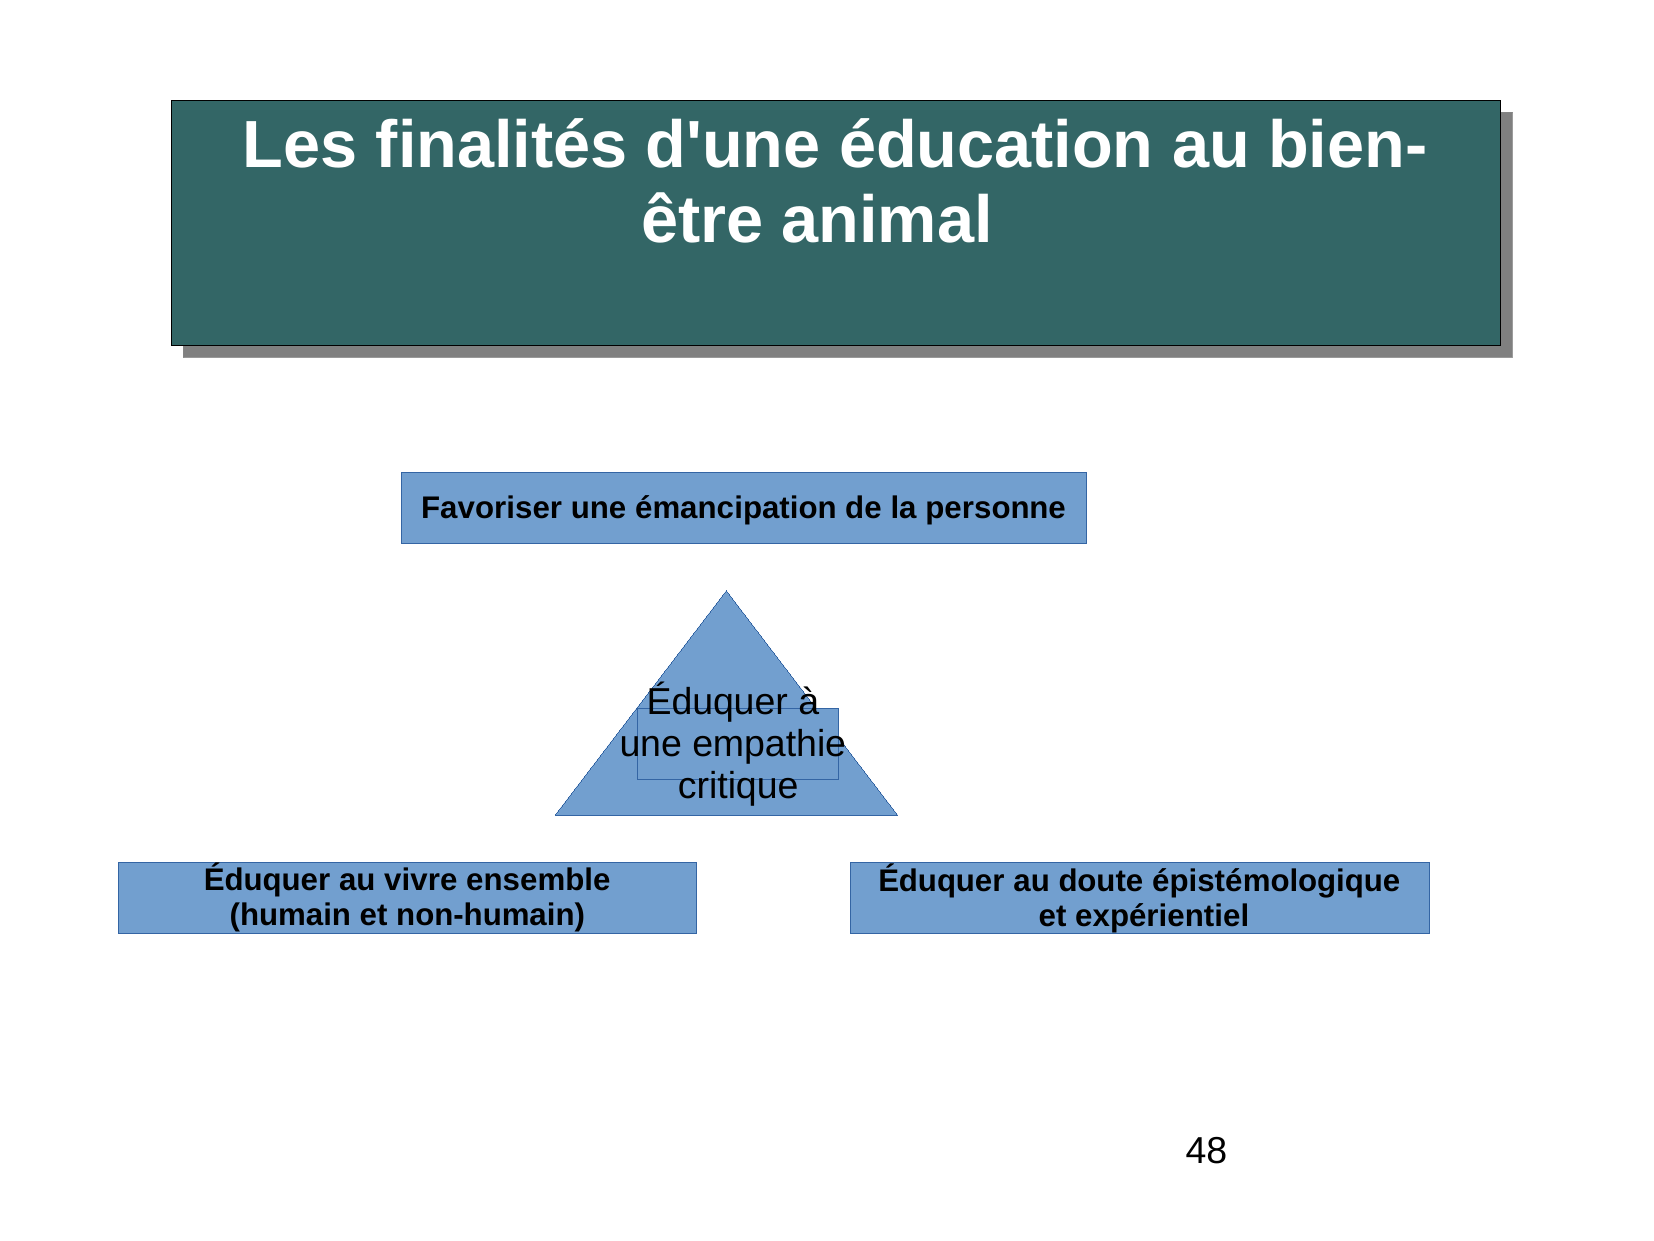

#
Les finalités d'une éducation au bien- être animal
Favoriser une émancipation de la personne
Éduquer à
une empathie
critique
Éduquer au vivre ensemble
(humain et non-humain)
Éduquer au doute épistémologique
 et expérientiel
Éduquer au doute épistémologique
 et expérientiel
Éduquer au doute épistémologique
 et expérientiel
48